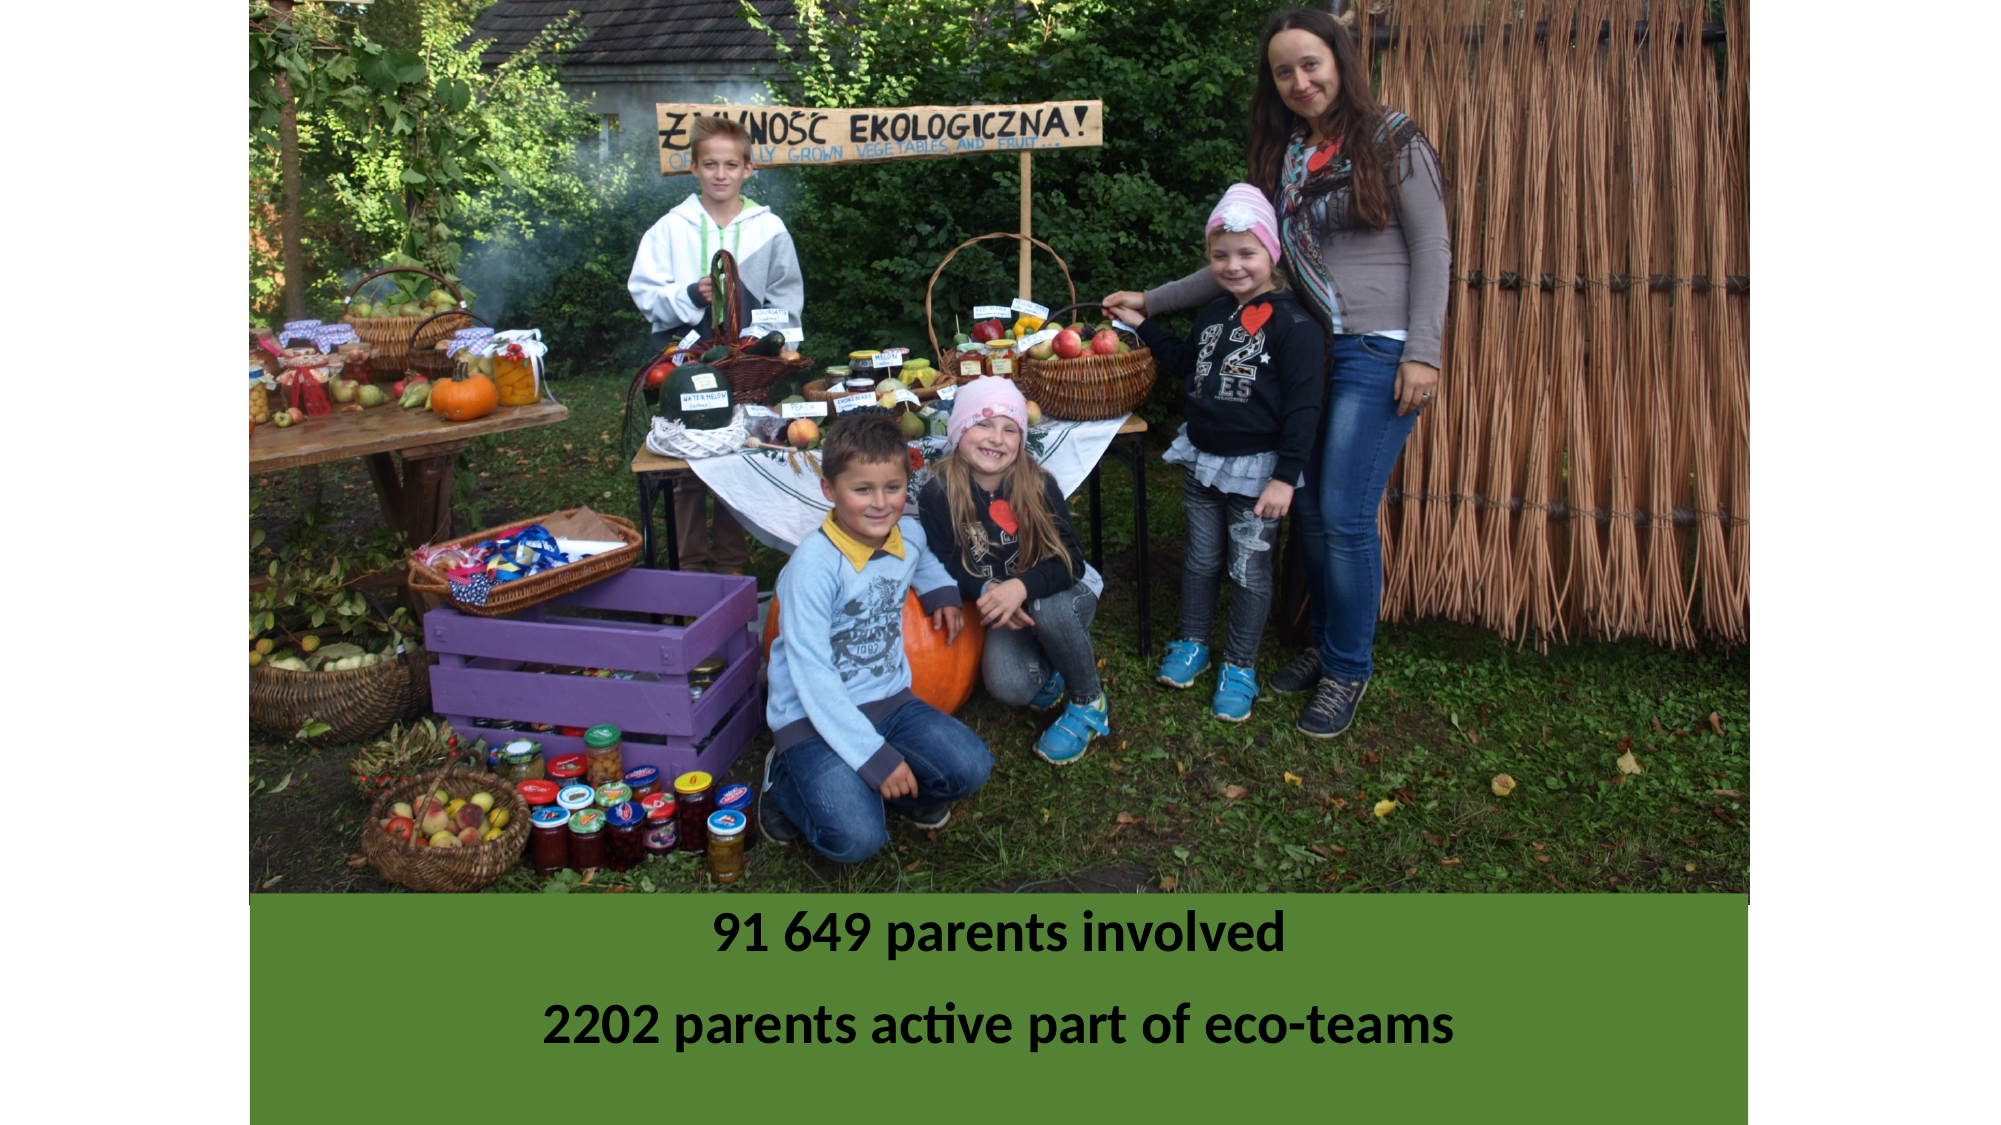

#
91 649 parents involved
2202 parents active part of eco-teams